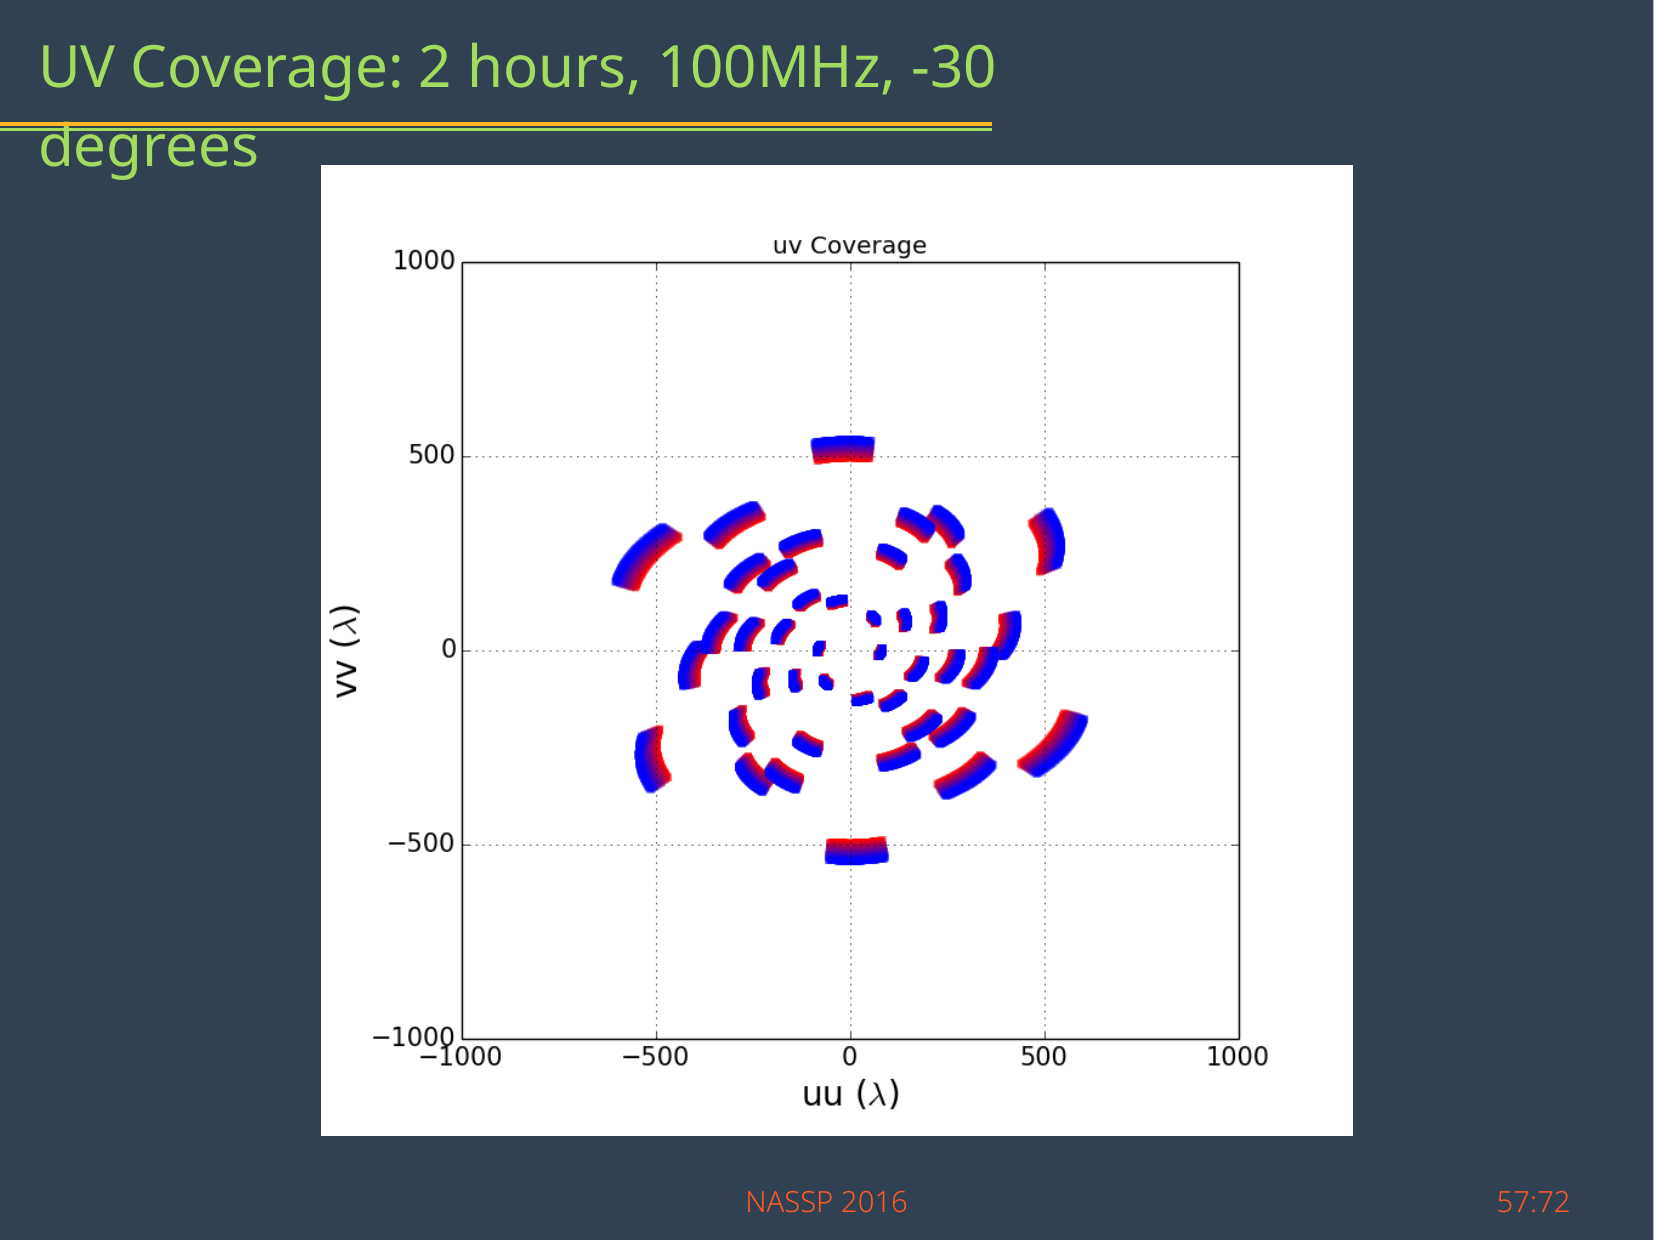

UV Coverage: 2 hours, 100MHz, -30 degrees
NASSP 2016
57